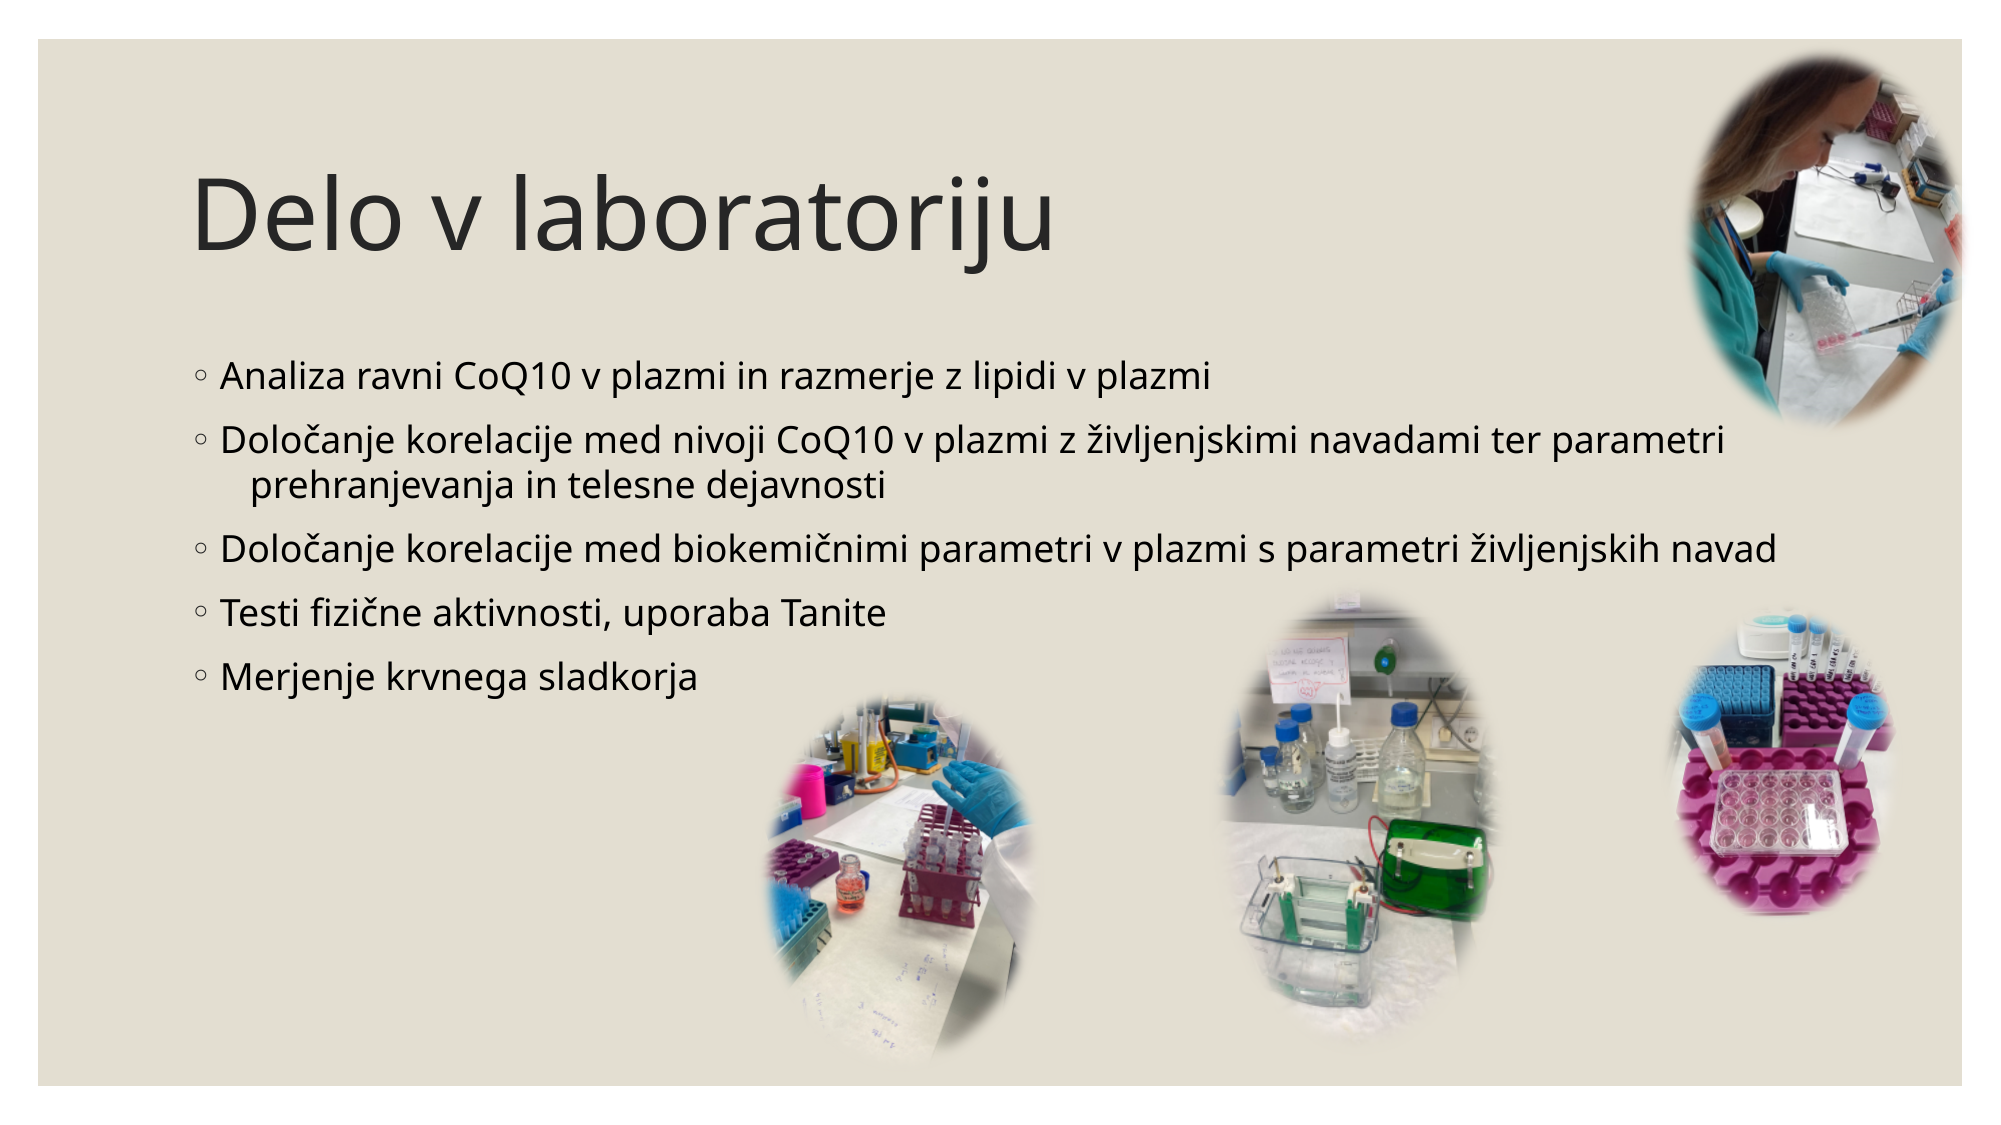

# Delo v laboratoriju
Analiza ravni CoQ10 v plazmi in razmerje z lipidi v plazmi
Določanje korelacije med nivoji CoQ10 v plazmi z življenjskimi navadami ter parametri prehranjevanja in telesne dejavnosti
Določanje korelacije med biokemičnimi parametri v plazmi s parametri življenjskih navad
Testi fizične aktivnosti, uporaba Tanite
Merjenje krvnega sladkorja